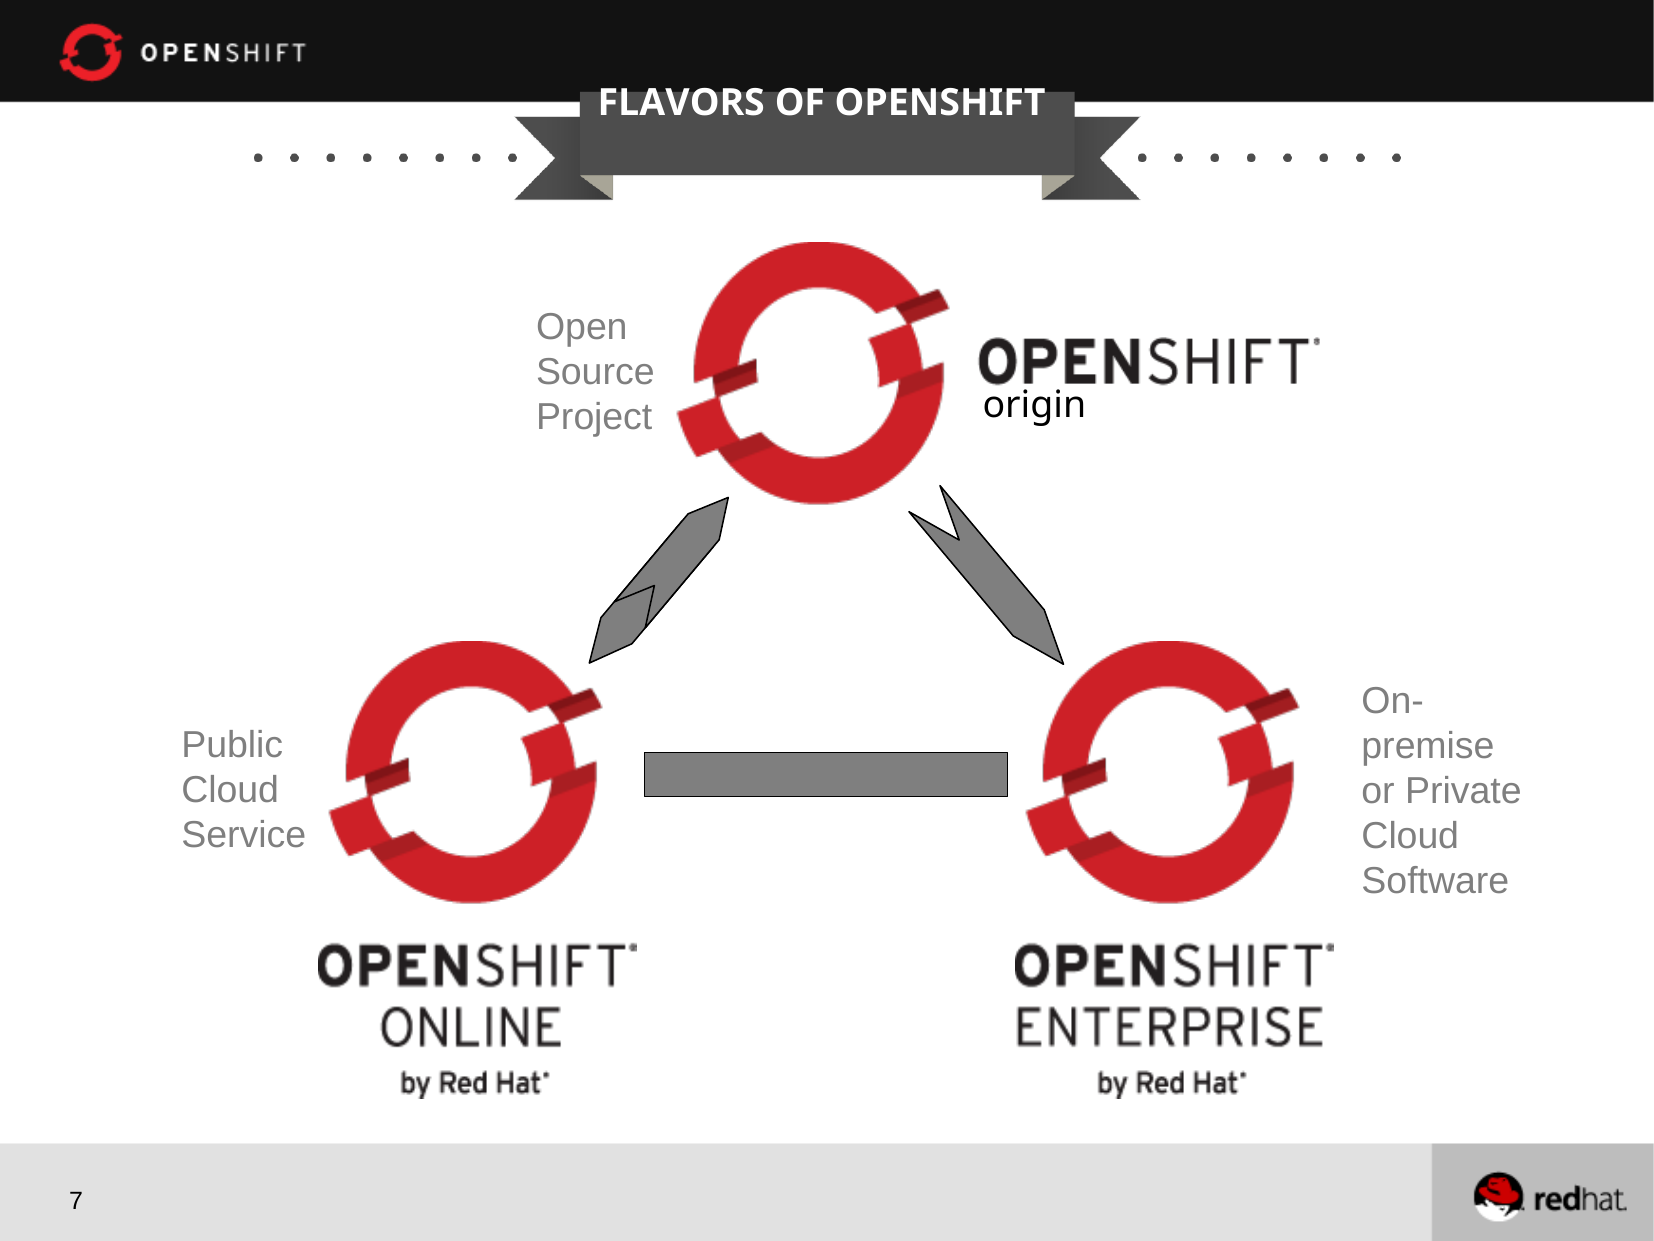

FLAVORS OF OPENSHIFT
Open Source Project
origin
Public Cloud Service
On-premise or Private Cloud Software